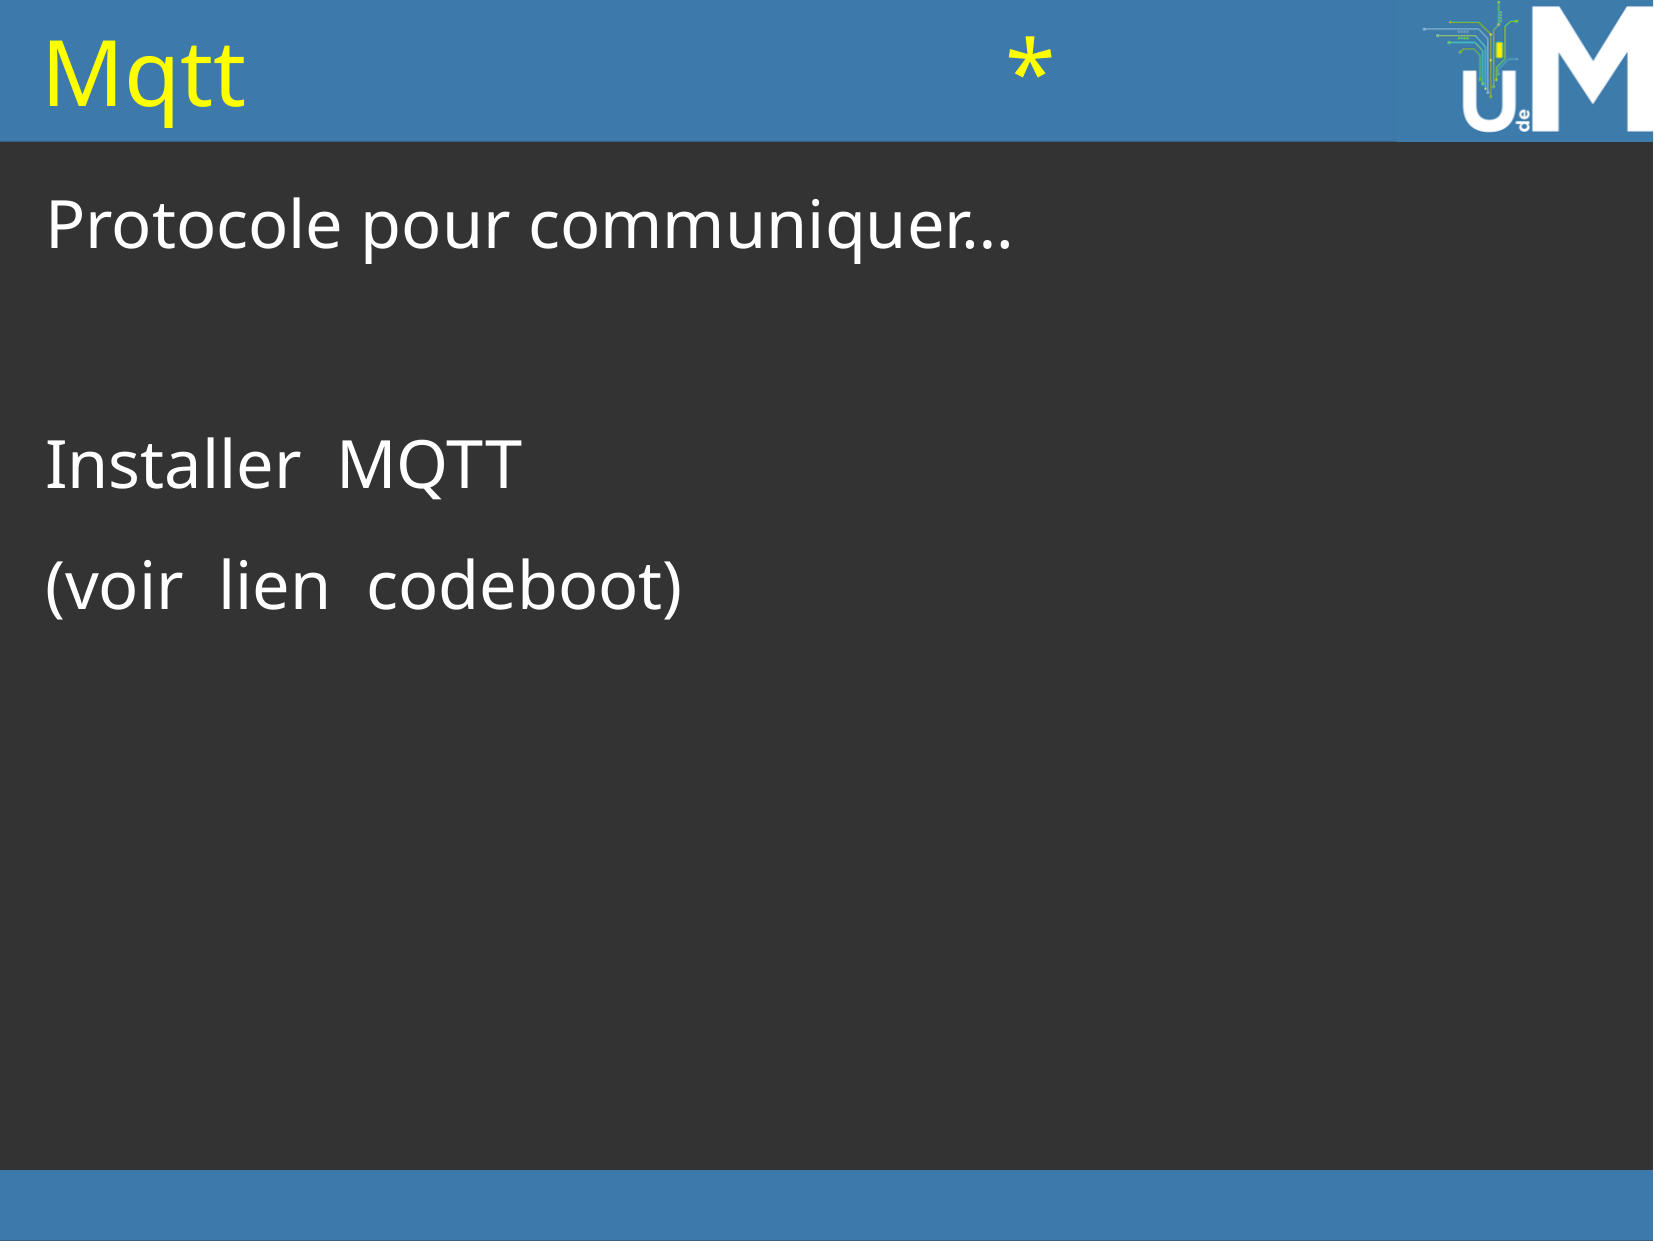

# Mqtt *
Protocole pour communiquer…
Installer MQTT
(voir lien codeboot)